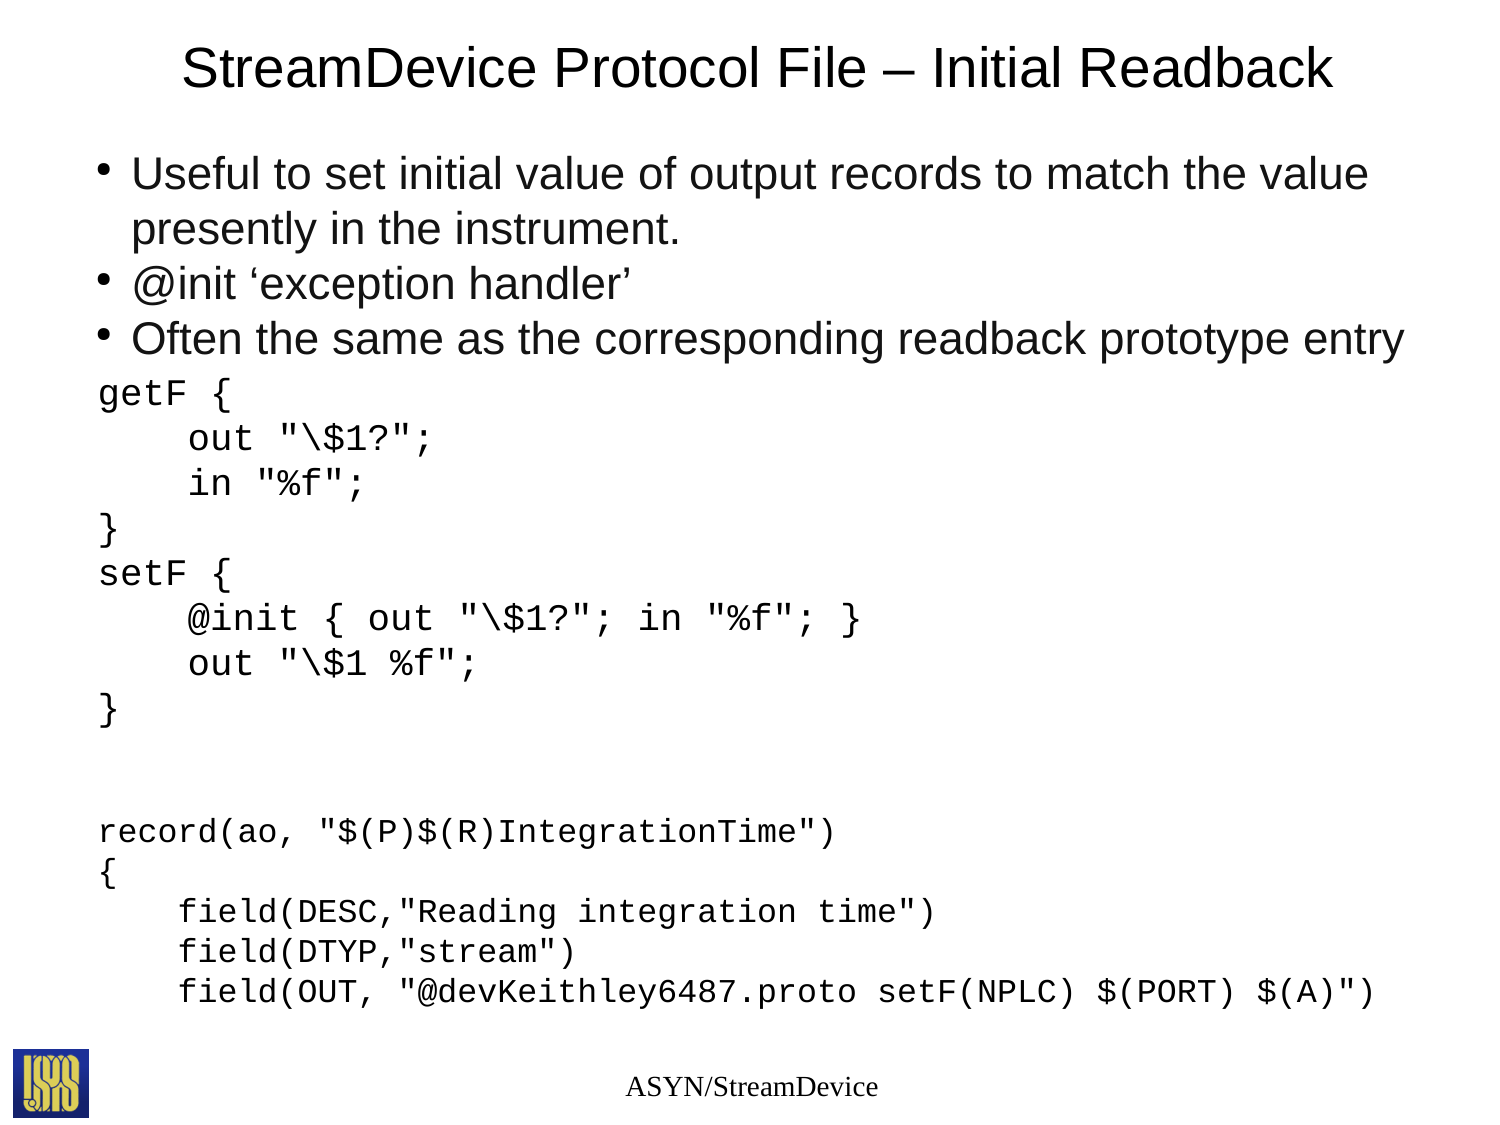

# StreamDevice Protocol File – Initial Readback
Useful to set initial value of output records to match the value presently in the instrument.
@init ‘exception handler’
Often the same as the corresponding readback prototype entry
getF {
 out "\$1?";
 in "%f";
}
setF {
 @init { out "\$1?"; in "%f"; }
 out "\$1 %f";
}
record(ao, "$(P)$(R)IntegrationTime")
{
 field(DESC,"Reading integration time")
 field(DTYP,"stream")
 field(OUT, "@devKeithley6487.proto setF(NPLC) $(PORT) $(A)")